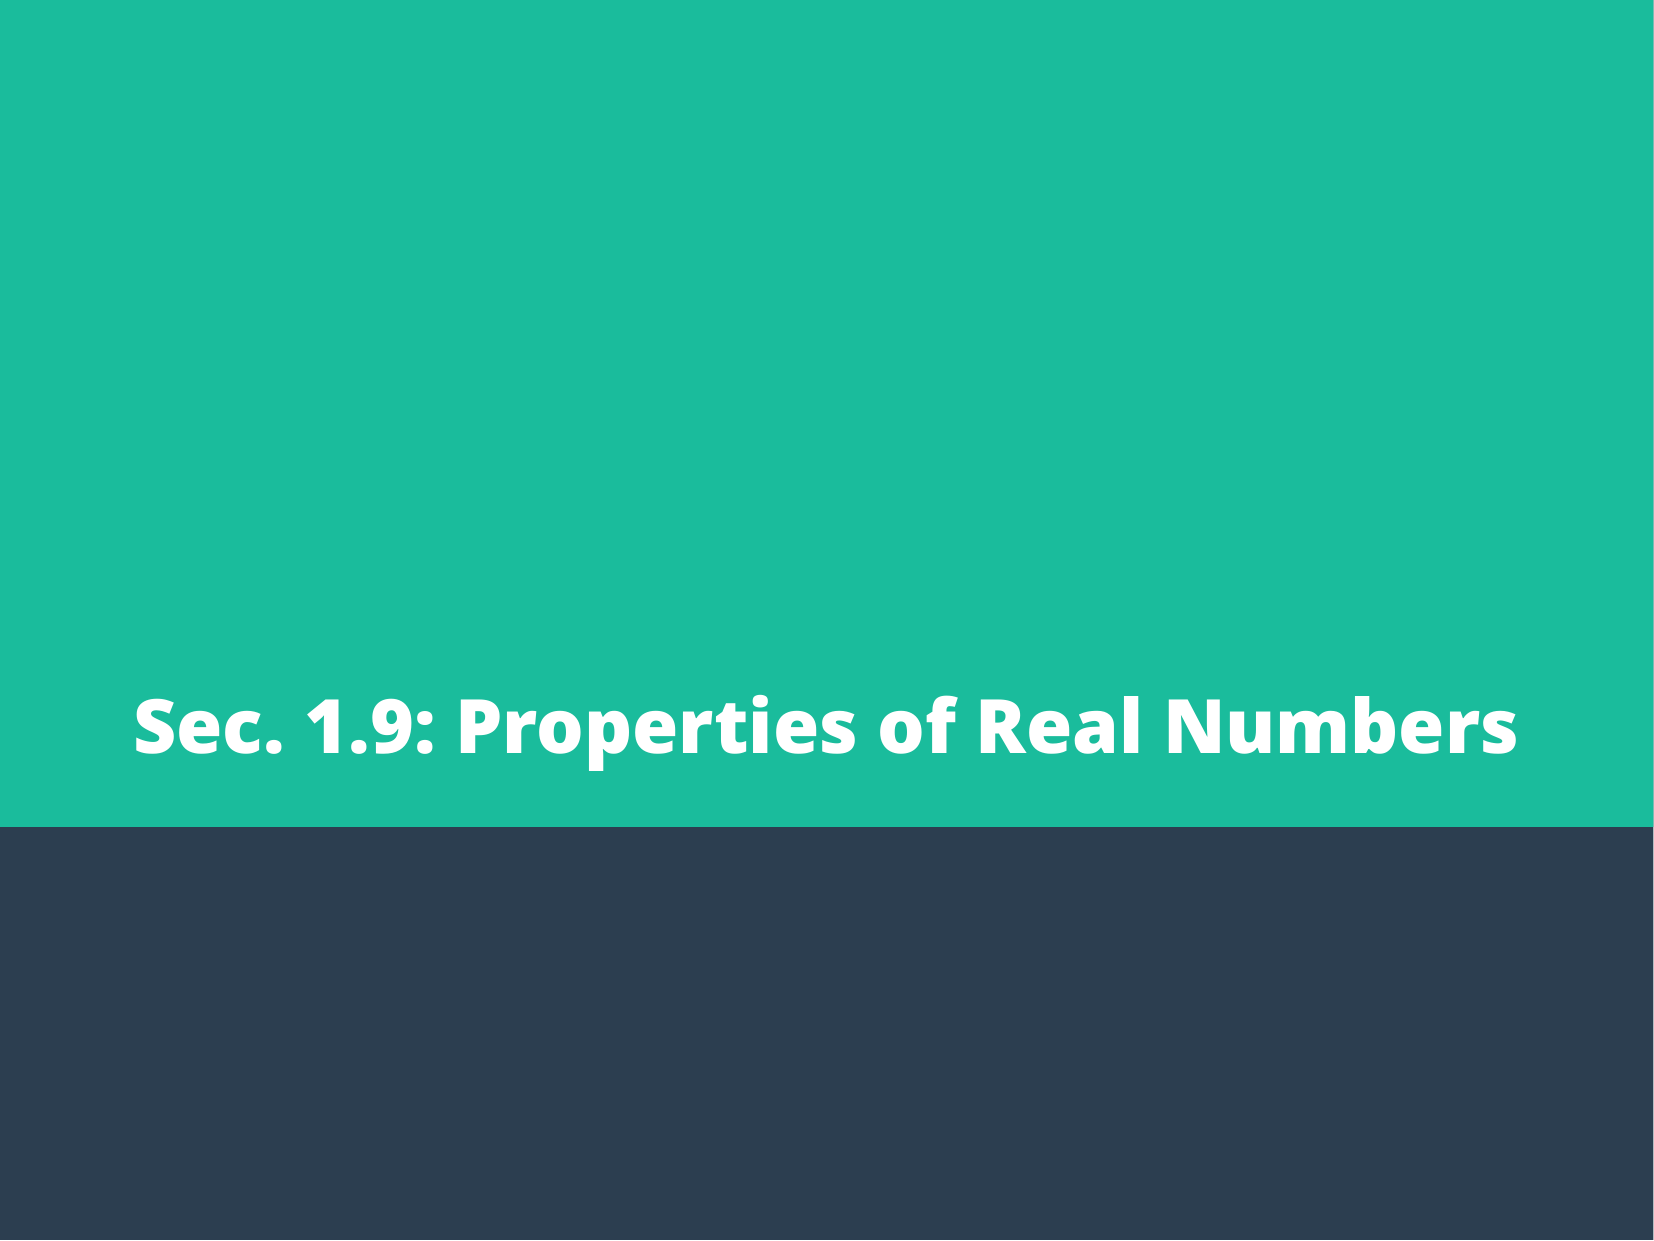

# Sec. 1.9: Properties of Real Numbers